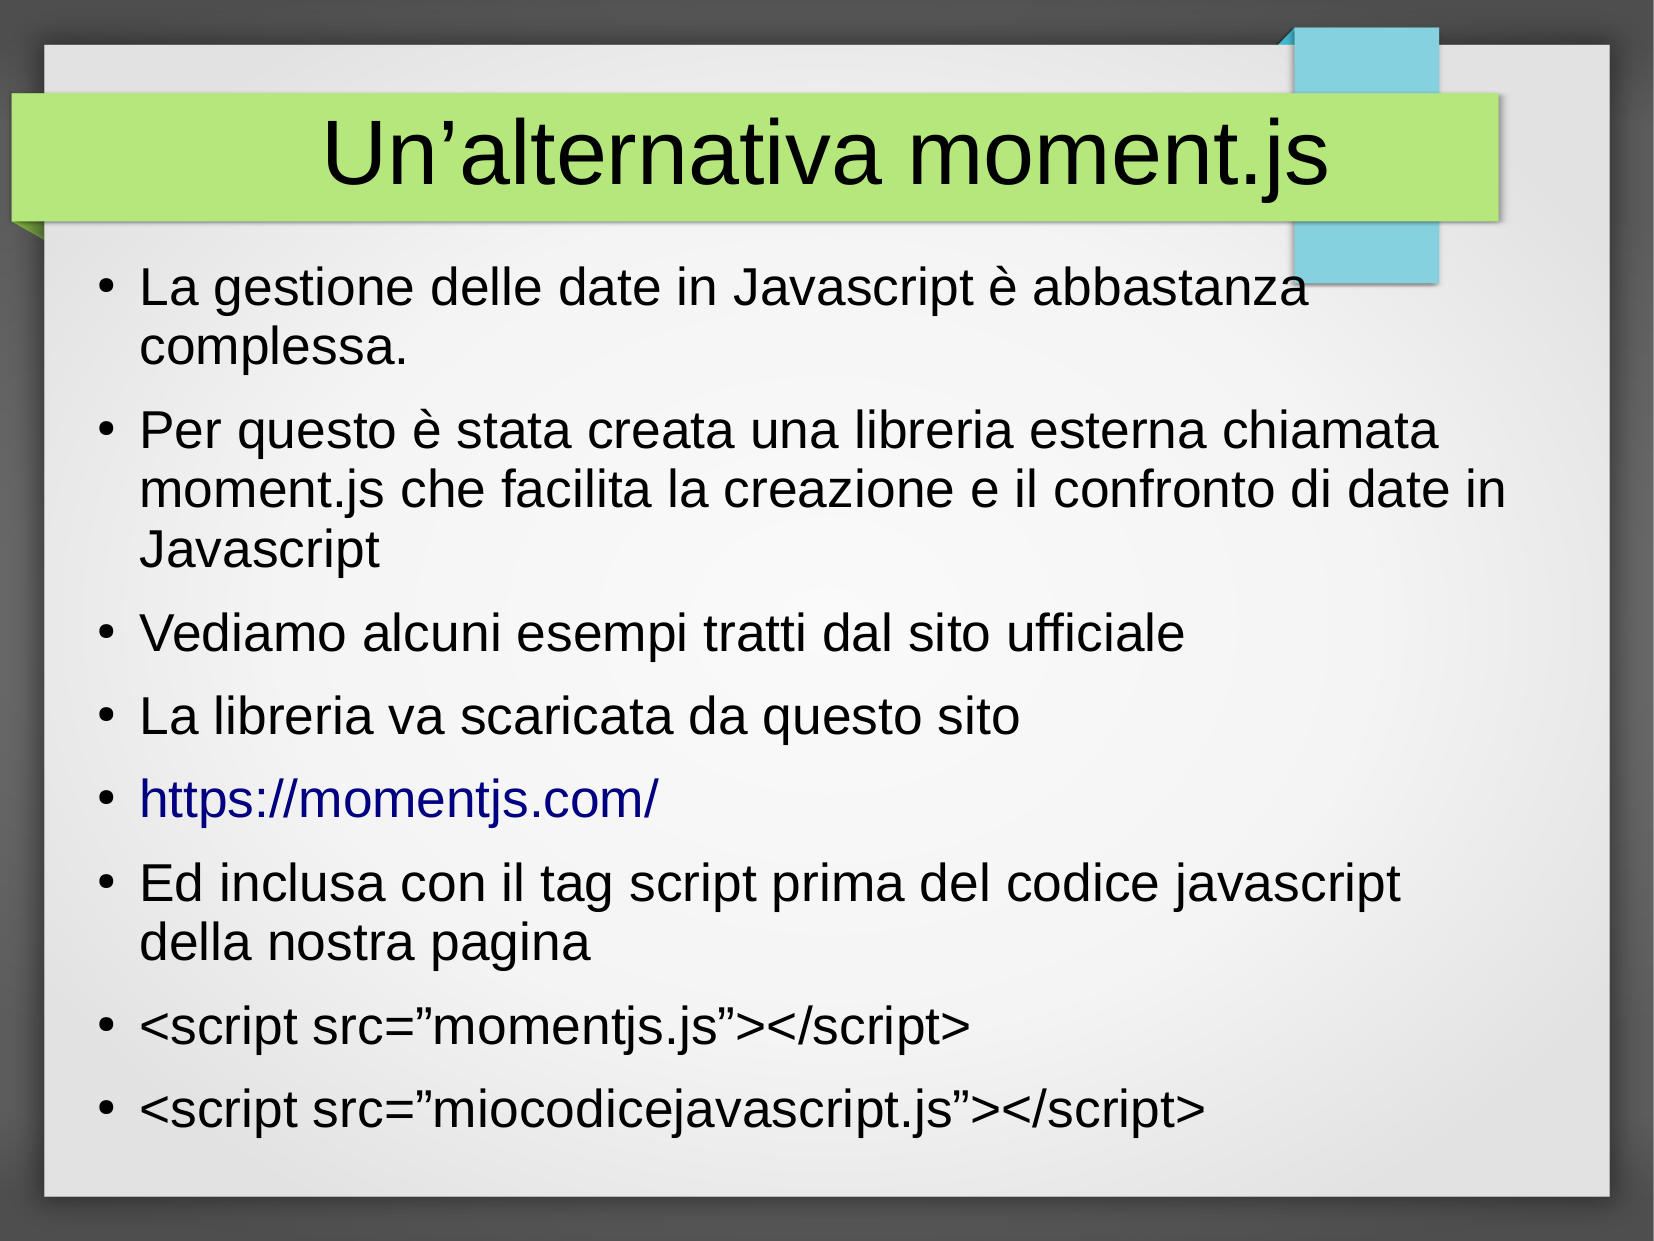

# Un’alternativa moment.js
La gestione delle date in Javascript è abbastanza complessa.
Per questo è stata creata una libreria esterna chiamata moment.js che facilita la creazione e il confronto di date in Javascript
Vediamo alcuni esempi tratti dal sito ufficiale
La libreria va scaricata da questo sito
https://momentjs.com/
Ed inclusa con il tag script prima del codice javascript della nostra pagina
<script src=”momentjs.js”></script>
<script src=”miocodicejavascript.js”></script>